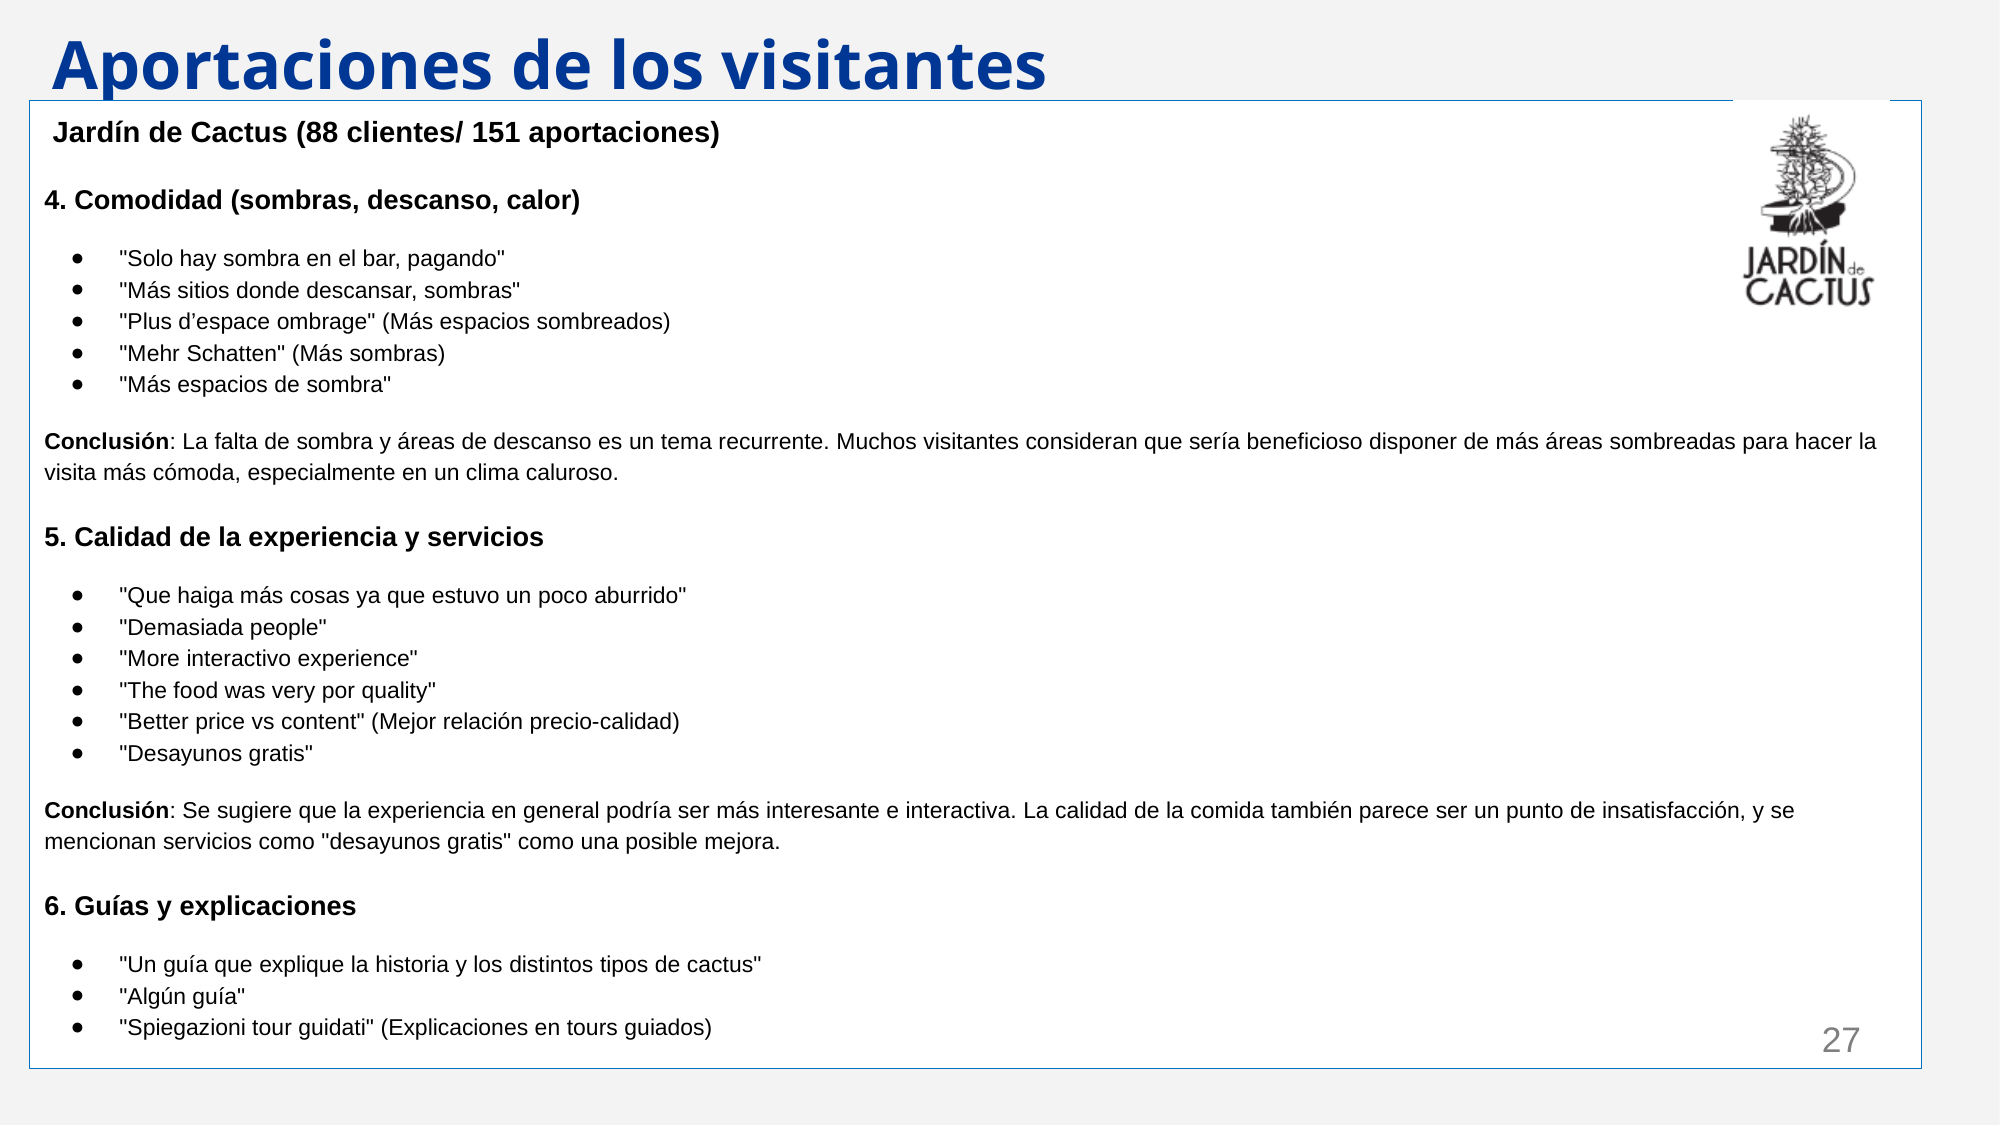

Aportaciones de los visitantes
 Jardín de Cactus (88 clientes/ 151 aportaciones)
4. Comodidad (sombras, descanso, calor)
"Solo hay sombra en el bar, pagando"
"Más sitios donde descansar, sombras"
"Plus d’espace ombrage" (Más espacios sombreados)
"Mehr Schatten" (Más sombras)
"Más espacios de sombra"
Conclusión: La falta de sombra y áreas de descanso es un tema recurrente. Muchos visitantes consideran que sería beneficioso disponer de más áreas sombreadas para hacer la visita más cómoda, especialmente en un clima caluroso.
5. Calidad de la experiencia y servicios
"Que haiga más cosas ya que estuvo un poco aburrido"
"Demasiada people"
"More interactivo experience"
"The food was very por quality"
"Better price vs content" (Mejor relación precio-calidad)
"Desayunos gratis"
Conclusión: Se sugiere que la experiencia en general podría ser más interesante e interactiva. La calidad de la comida también parece ser un punto de insatisfacción, y se mencionan servicios como "desayunos gratis" como una posible mejora.
6. Guías y explicaciones
"Un guía que explique la historia y los distintos tipos de cactus"
"Algún guía"
"Spiegazioni tour guidati" (Explicaciones en tours guiados)